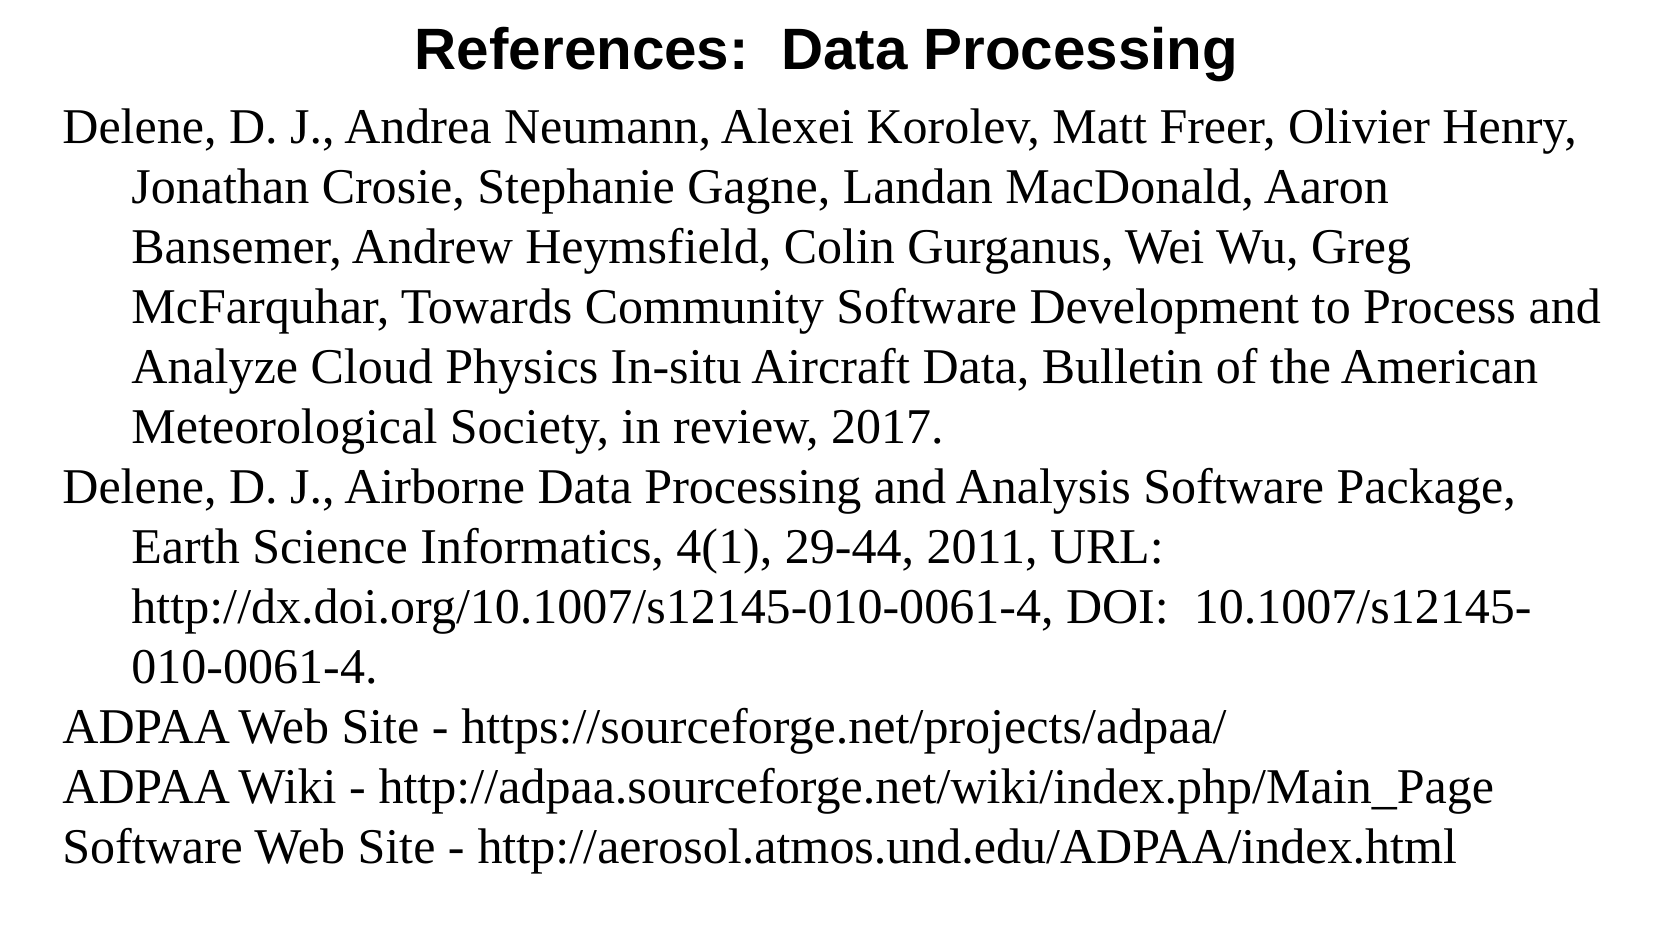

References: Data Processing
Delene, D. J., Andrea Neumann, Alexei Korolev, Matt Freer, Olivier Henry, Jonathan Crosie, Stephanie Gagne, Landan MacDonald, Aaron Bansemer, Andrew Heymsfield, Colin Gurganus, Wei Wu, Greg McFarquhar, Towards Community Software Development to Process and Analyze Cloud Physics In-situ Aircraft Data, Bulletin of the American Meteorological Society, in review, 2017.
Delene, D. J., Airborne Data Processing and Analysis Software Package, Earth Science Informatics, 4(1), 29-44, 2011, URL: http://dx.doi.org/10.1007/s12145-010-0061-4, DOI: 10.1007/s12145-010-0061-4.
ADPAA Web Site - https://sourceforge.net/projects/adpaa/
ADPAA Wiki - http://adpaa.sourceforge.net/wiki/index.php/Main_Page
Software Web Site - http://aerosol.atmos.und.edu/ADPAA/index.html